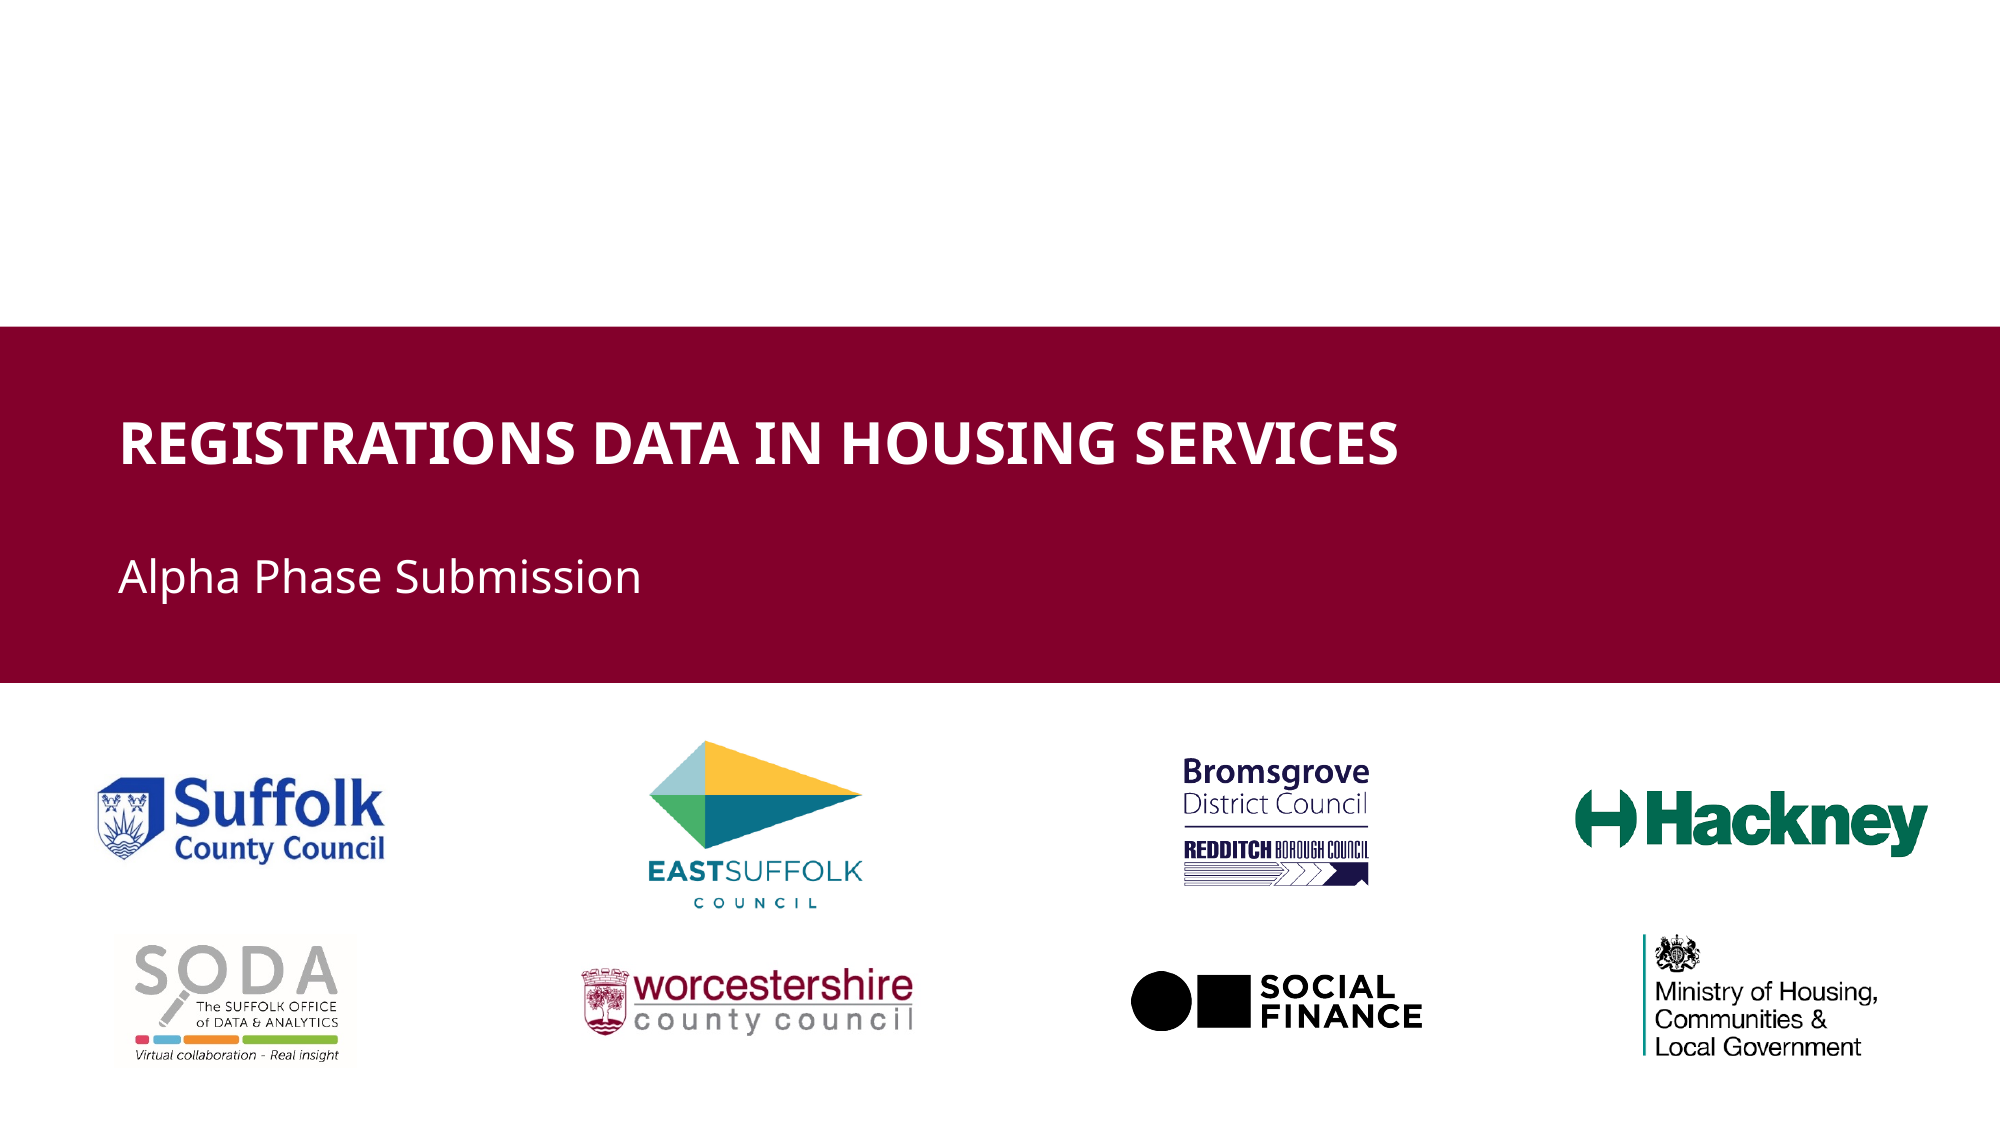

# REGISTRATIONS DATA IN HOUSING SERVICES Alpha Phase Submission